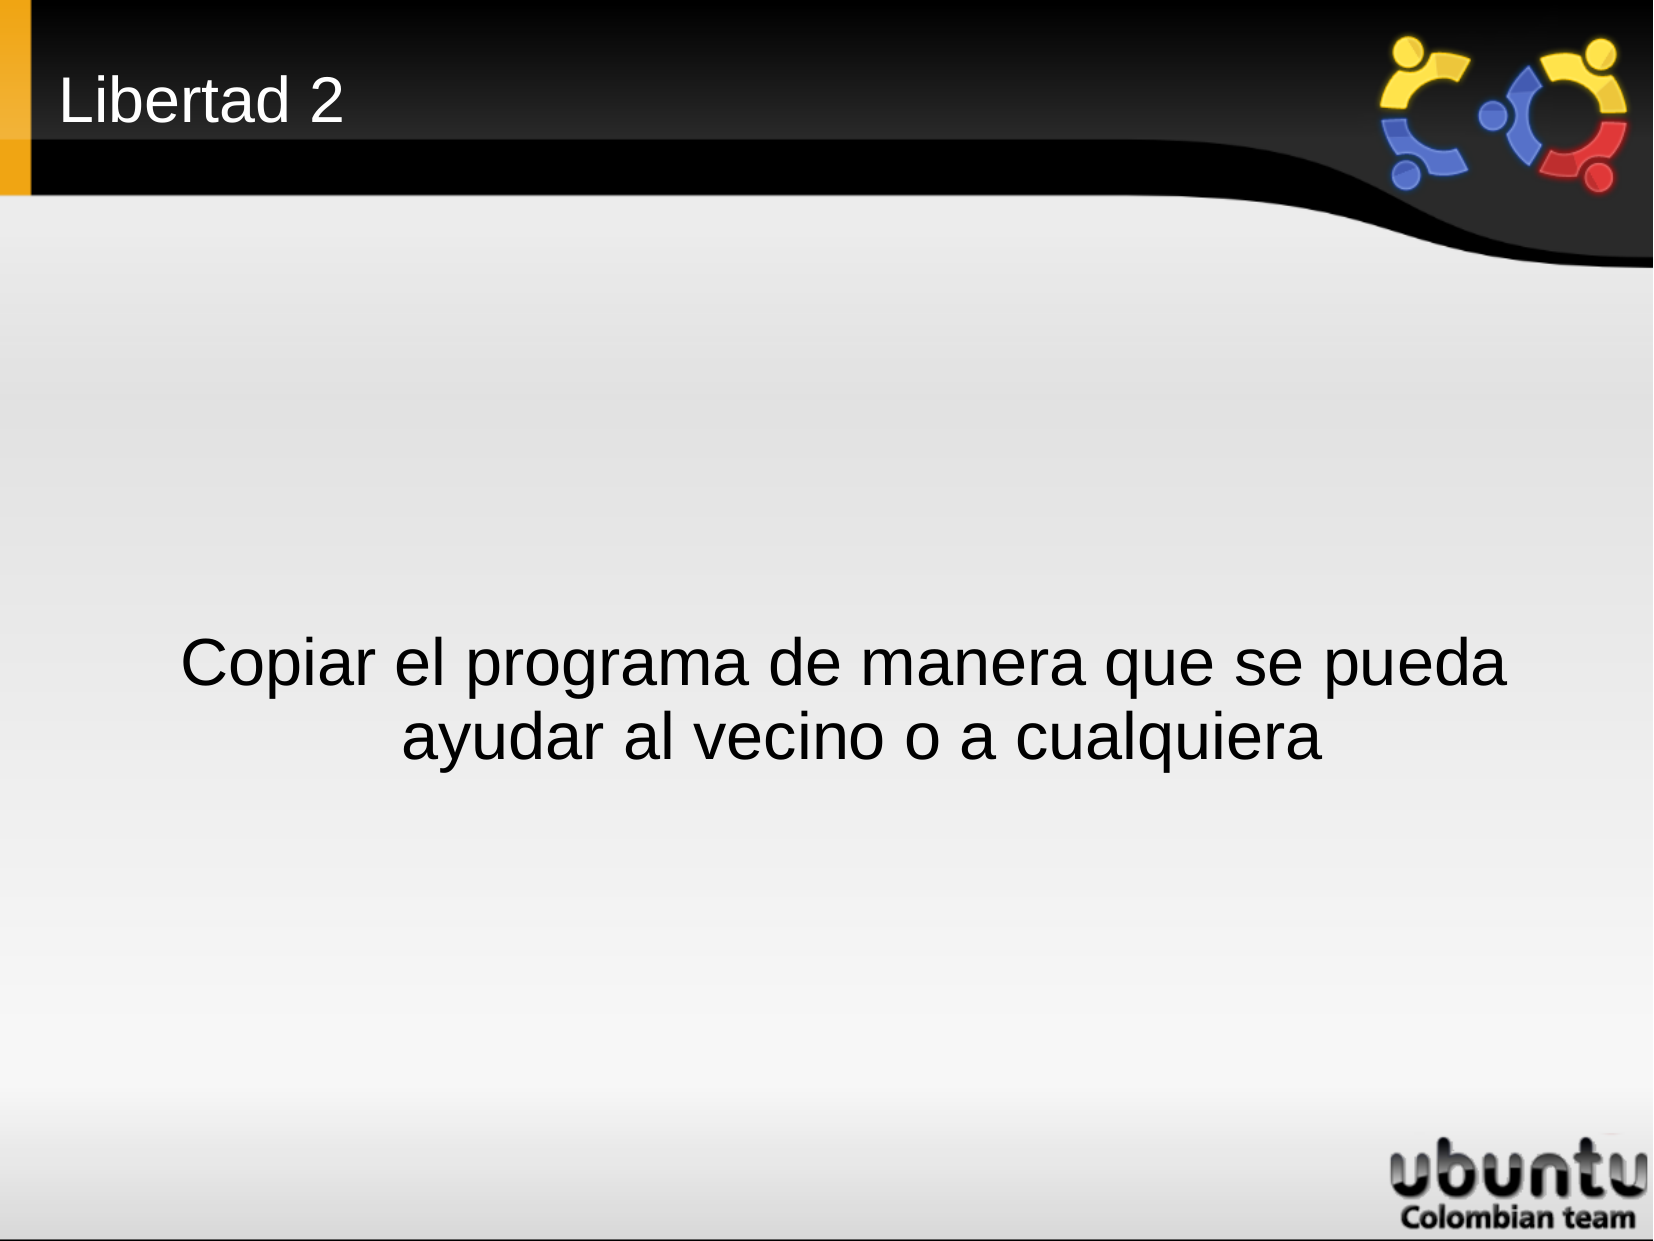

# Libertad 2
Copiar el programa de manera que se pueda ayudar al vecino o a cualquiera